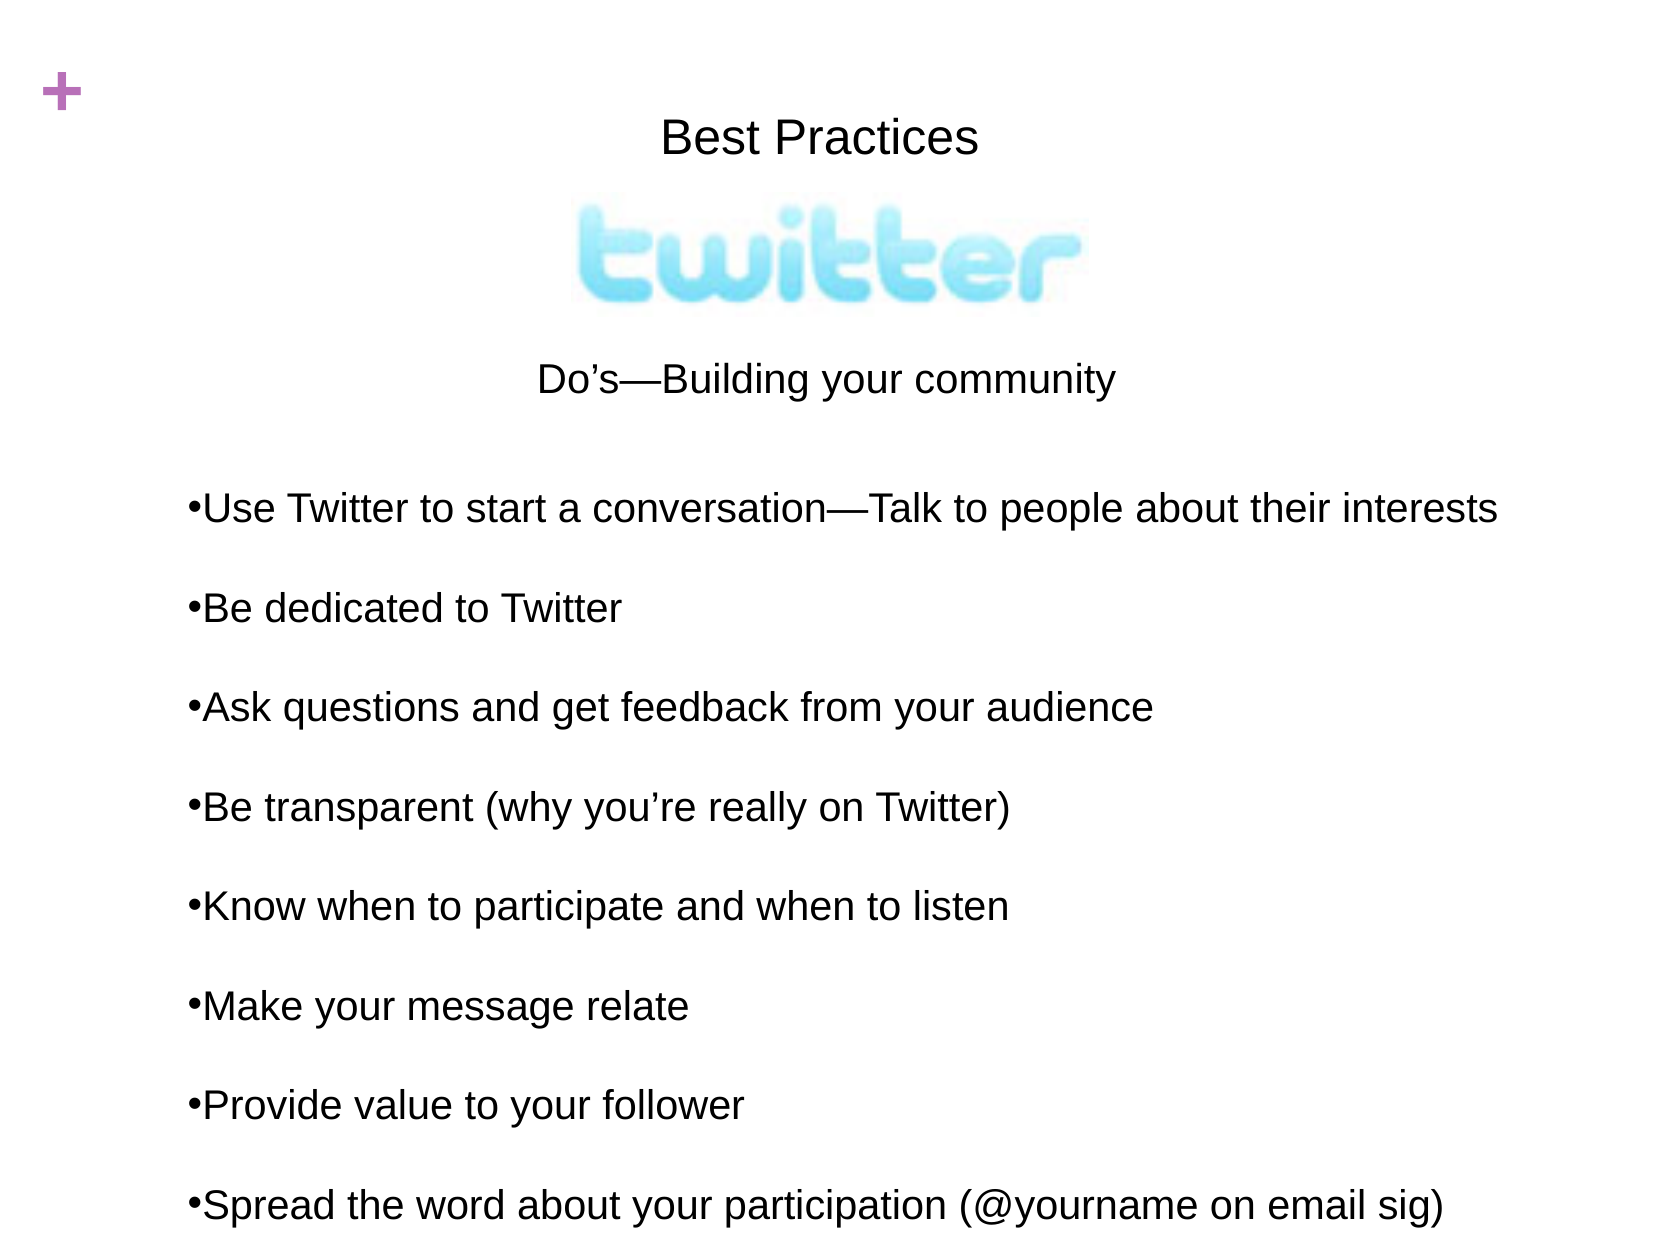

Best Practices
Do’s—Building your community
Use Twitter to start a conversation—Talk to people about their interests
Be dedicated to Twitter
Ask questions and get feedback from your audience
Be transparent (why you’re really on Twitter)
Know when to participate and when to listen
Make your message relate
Provide value to your follower
Spread the word about your participation (@yourname on email sig)